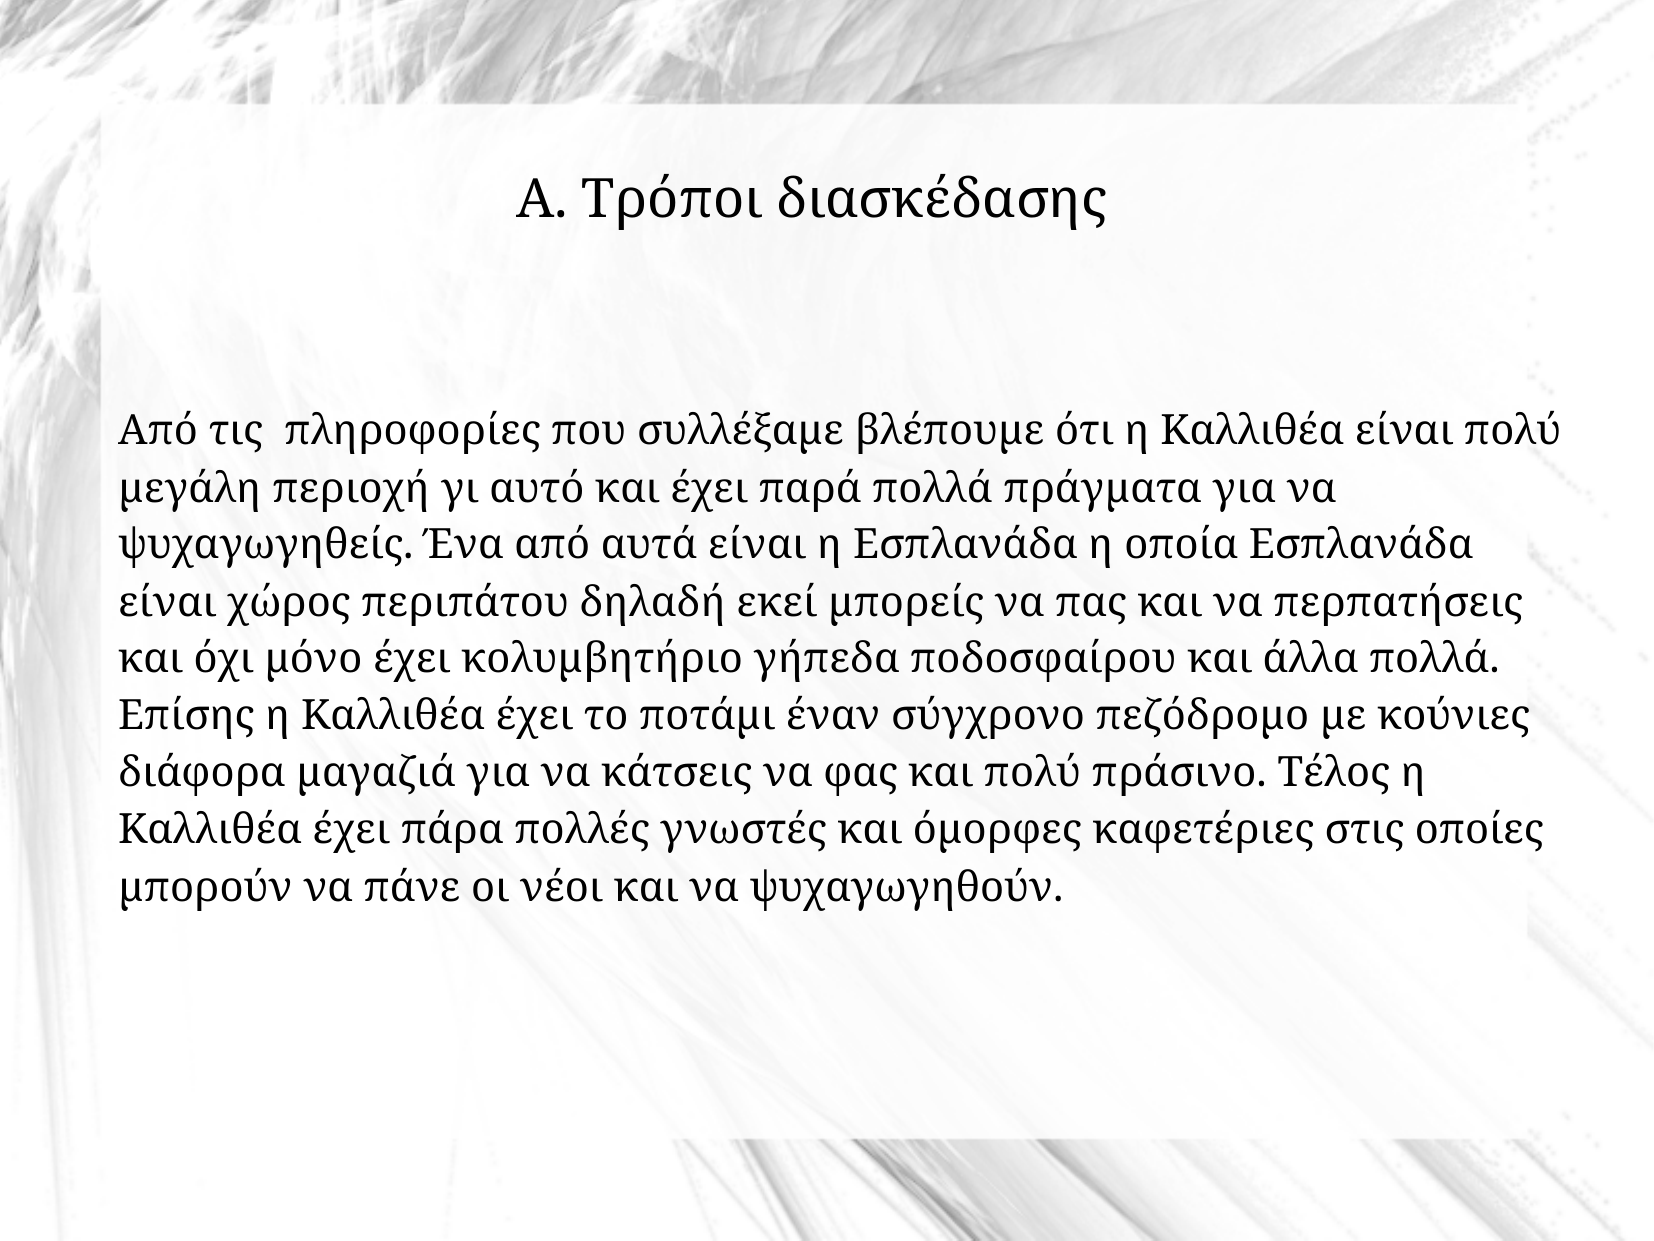

# Α. Τρόποι διασκέδασης
Από τις πληροφορίες που συλλέξαμε βλέπουμε ότι η Καλλιθέα είναι πολύ μεγάλη περιοχή γι αυτό και έχει παρά πολλά πράγματα για να ψυχαγωγηθείς. Ένα από αυτά είναι η Εσπλανάδα η οποία Εσπλανάδα είναι χώρος περιπάτου δηλαδή εκεί μπορείς να πας και να περπατήσεις και όχι μόνο έχει κολυμβητήριο γήπεδα ποδοσφαίρου και άλλα πολλά. Επίσης η Καλλιθέα έχει το ποτάμι έναν σύγχρονο πεζόδρομο με κούνιες διάφορα μαγαζιά για να κάτσεις να φας και πολύ πράσινο. Τέλος η Καλλιθέα έχει πάρα πολλές γνωστές και όμορφες καφετέριες στις οποίες μπορούν να πάνε οι νέοι και να ψυχαγωγηθούν.